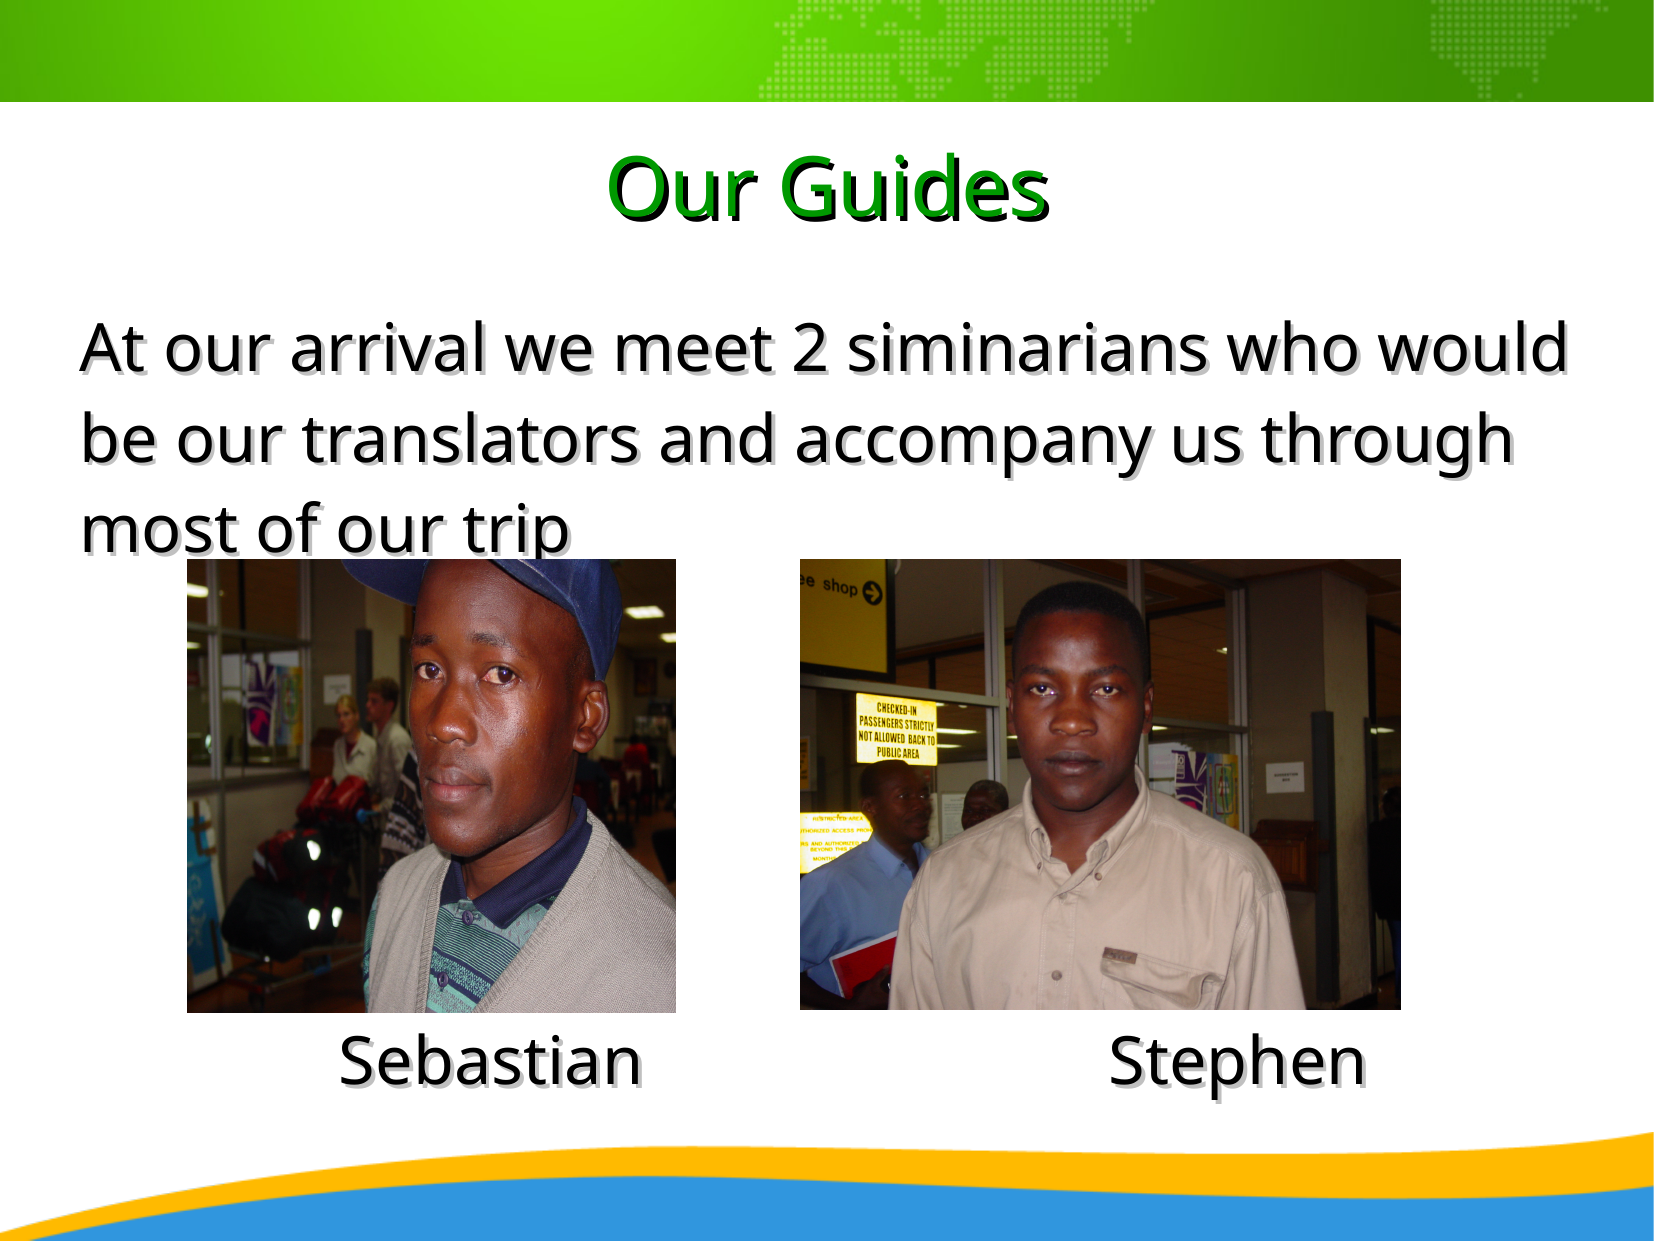

# Our Guides
At our arrival we meet 2 siminarians who would be our translators and accompany us through most of our trip
 Sebastian Stephen